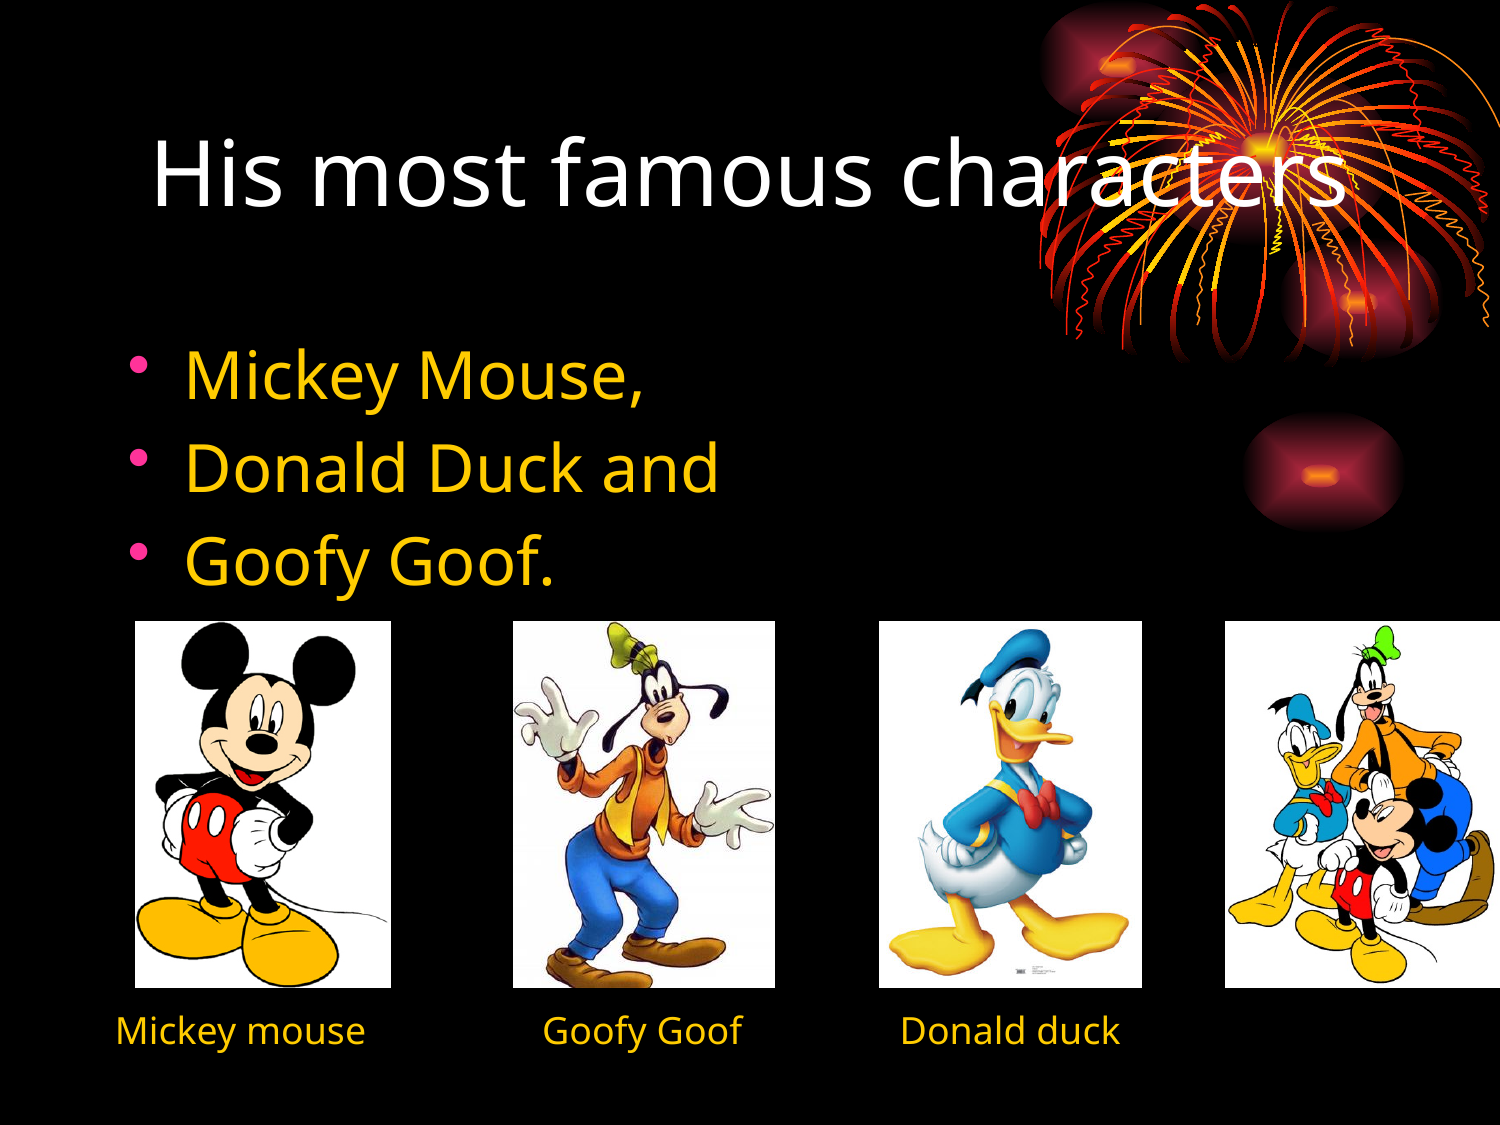

# His most famous characters
Mickey Mouse,
Donald Duck and
Goofy Goof.
Mickey mouse
Goofy Goof
Donald duck